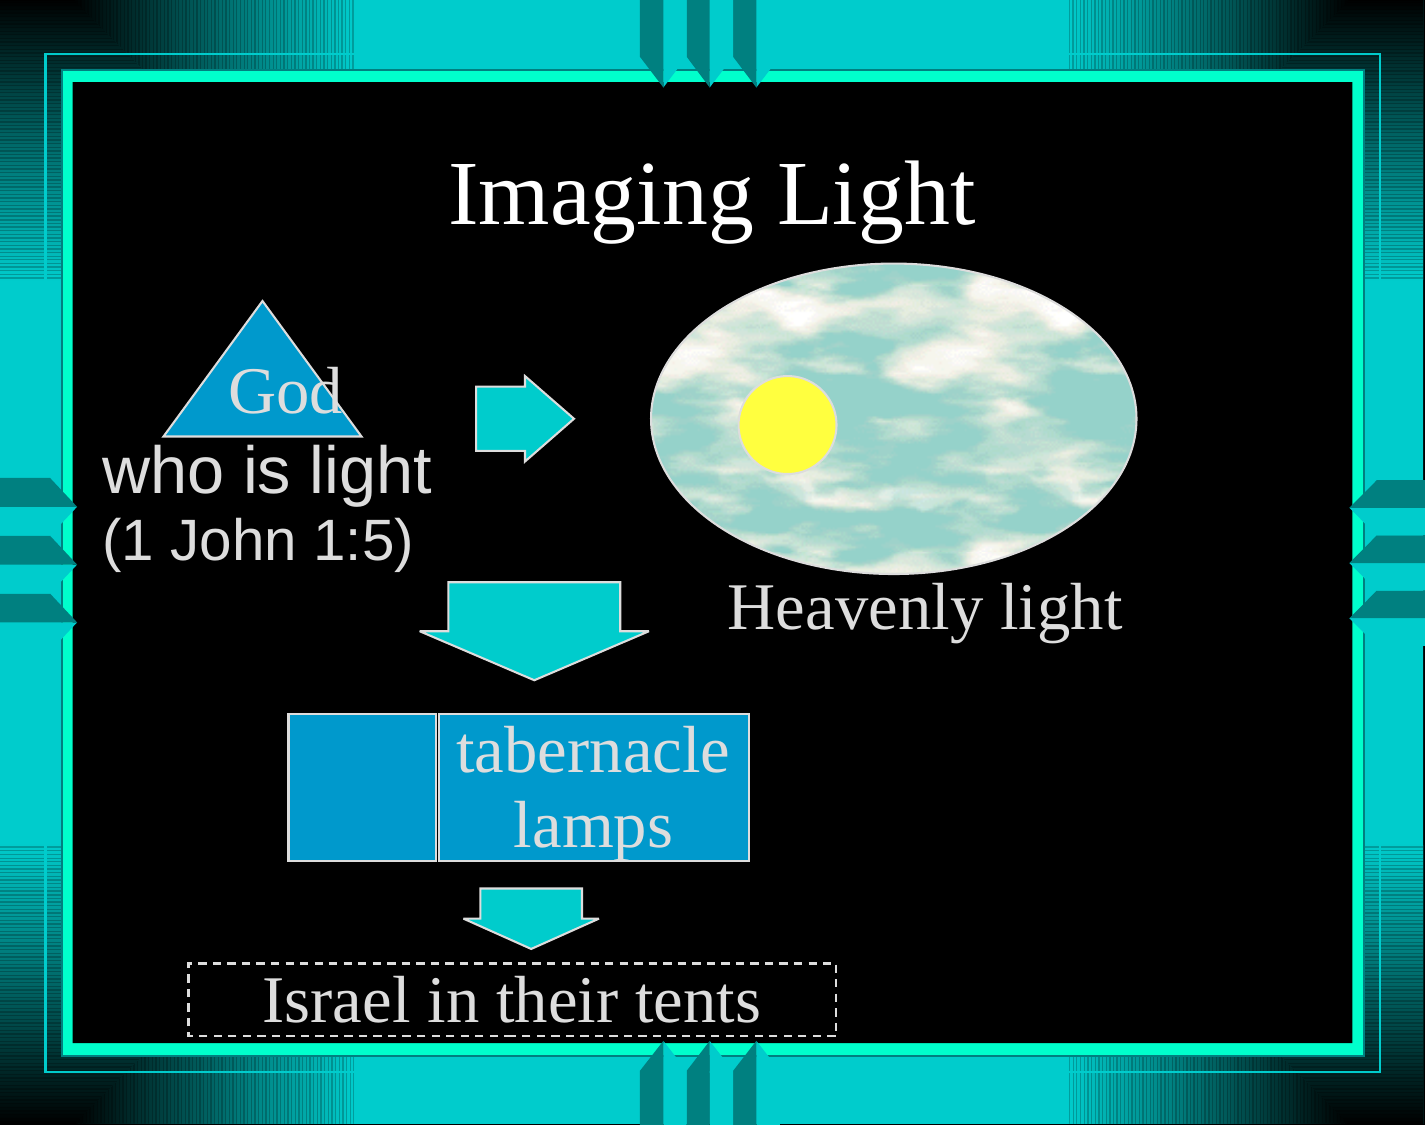

# Imaging Light
Heavenly light
God
who is light (1 John 1:5)
tabernacle
lamps
Israel in their tents